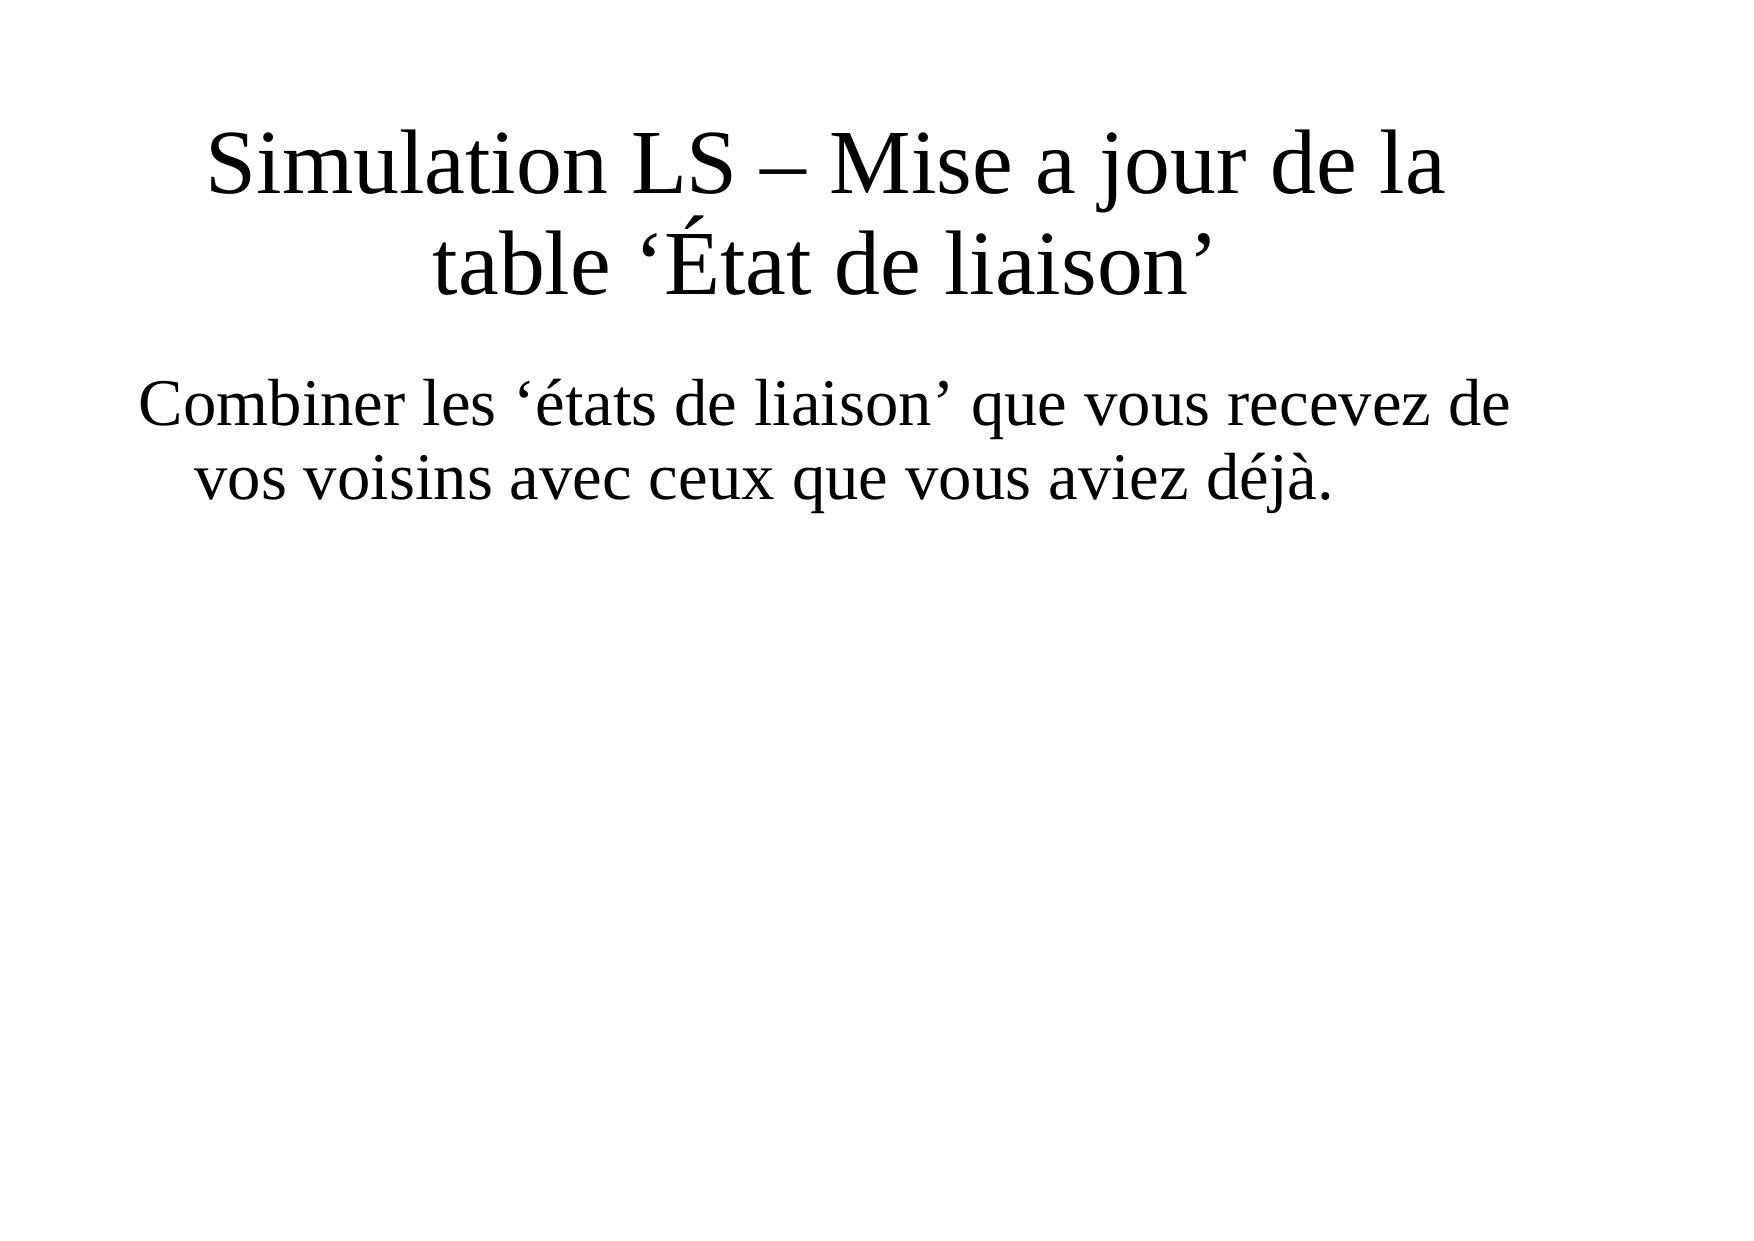

# Simulation LS – Mise a jour de la table ‘État de liaison’
Combiner les ‘états de liaison’ que vous recevez de vos voisins avec ceux que vous aviez déjà.